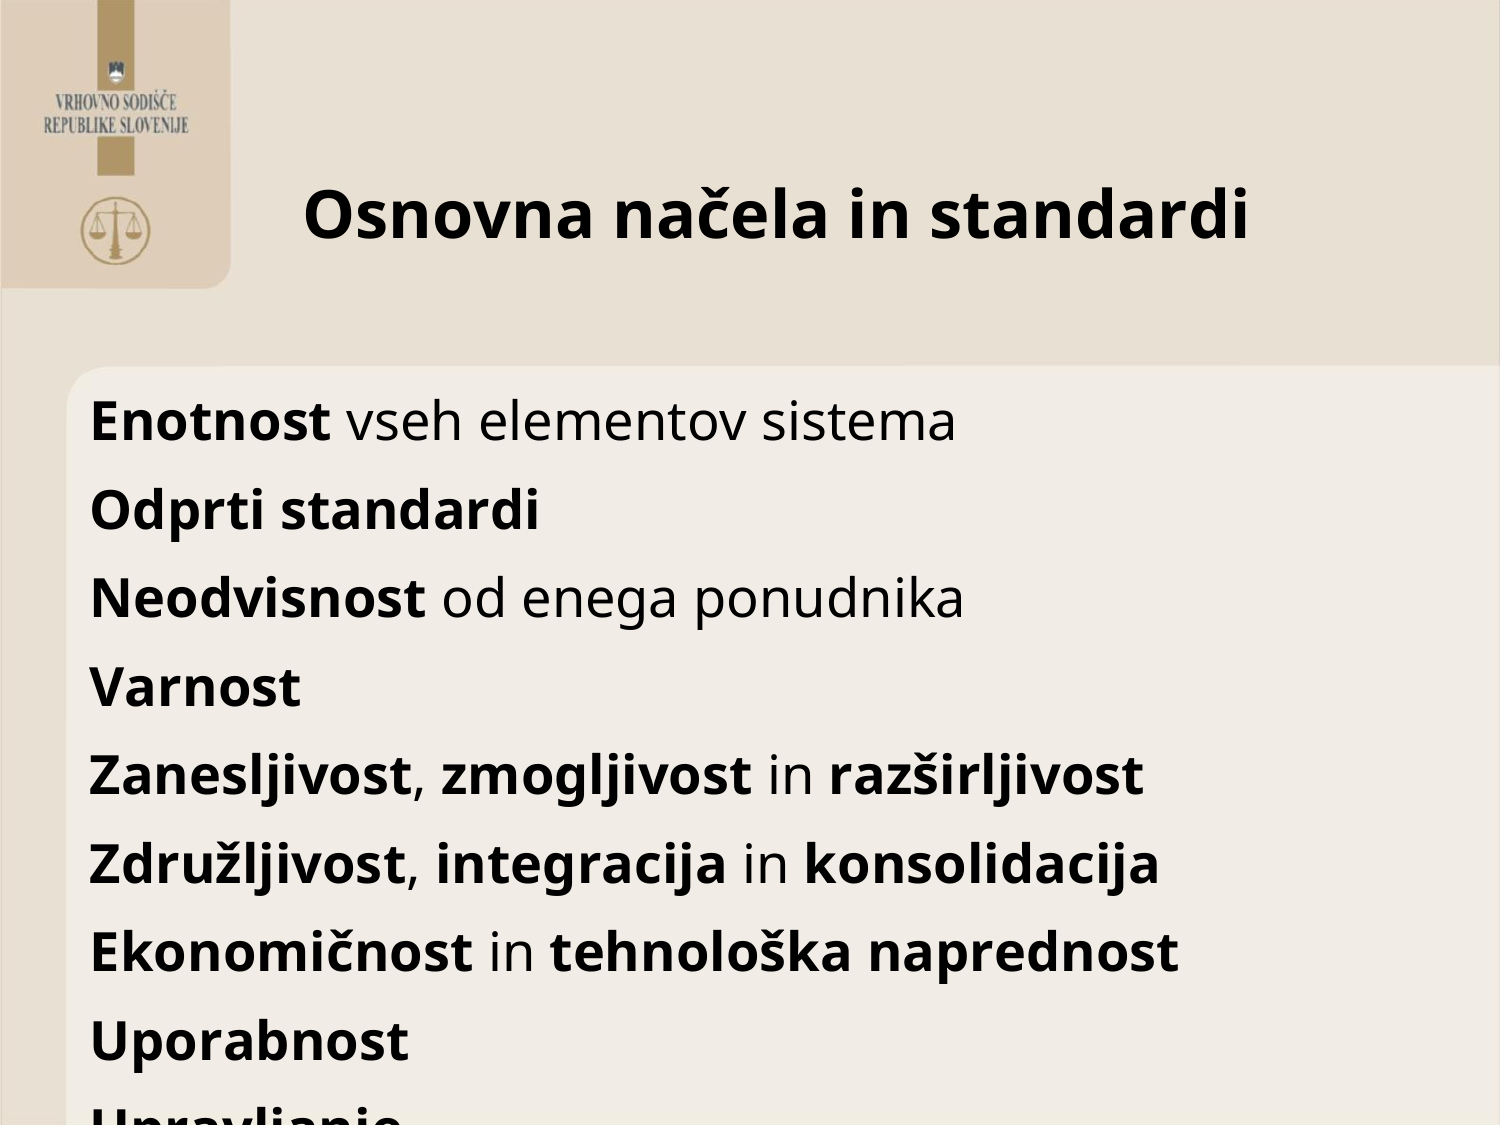

# Osnovna načela in standardi
Enotnost vseh elementov sistema
Odprti standardi
Neodvisnost od enega ponudnika
Varnost
Zanesljivost, zmogljivost in razširljivost
Združljivost, integracija in konsolidacija
Ekonomičnost in tehnološka naprednost
Uporabnost
Upravljanje